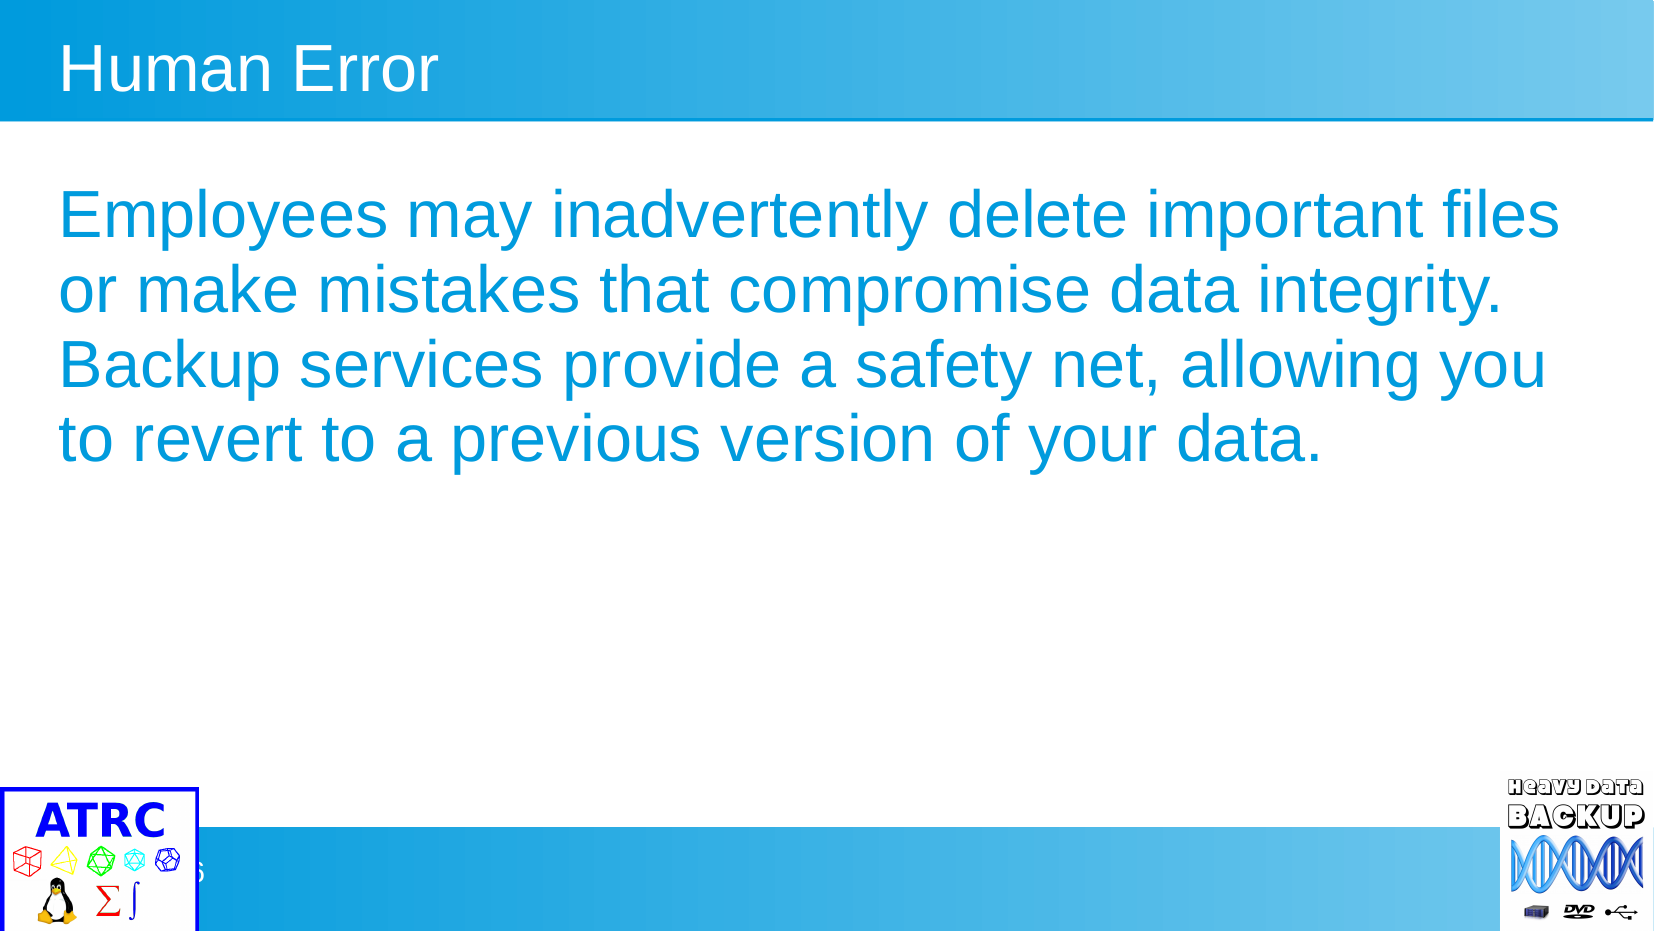

# Human Error
Employees may inadvertently delete important files or make mistakes that compromise data integrity. Backup services provide a safety net, allowing you to revert to a previous version of your data.
7